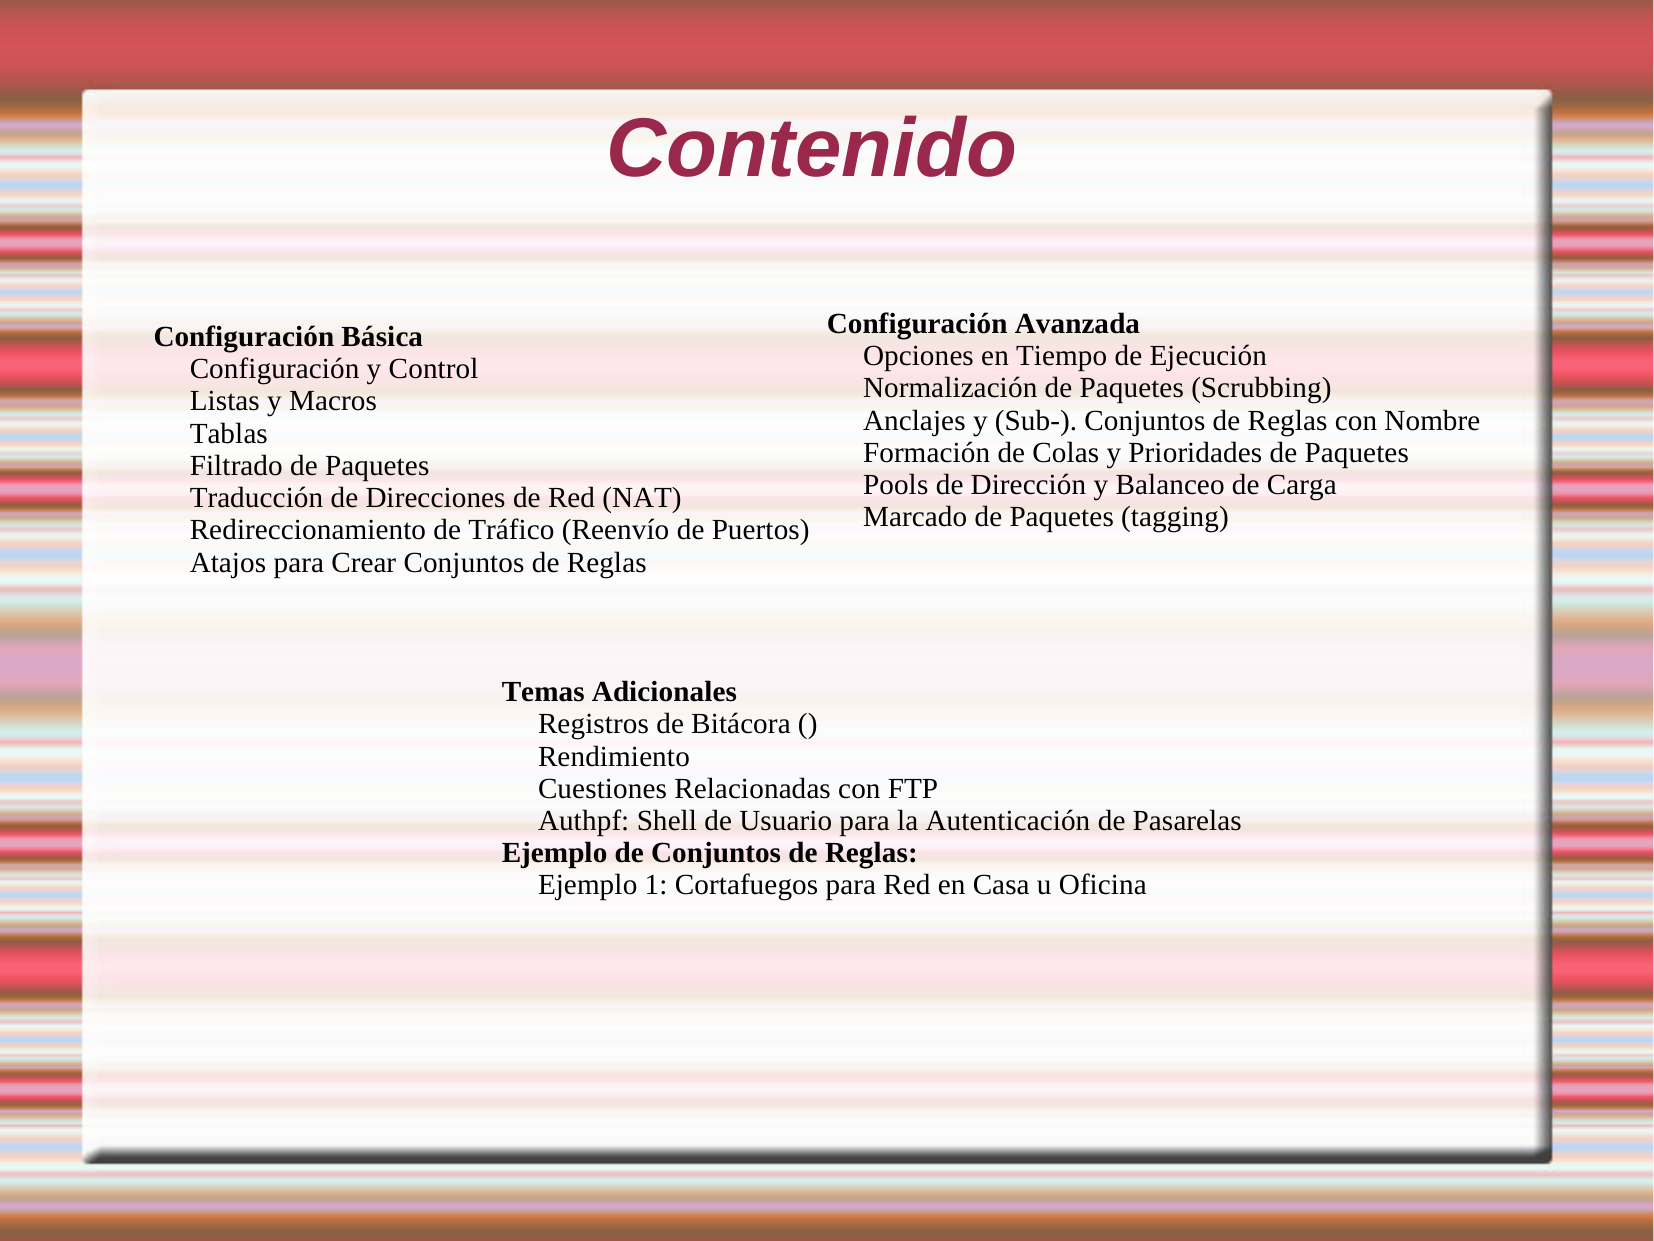

Contenido
Configuración Avanzada
 Opciones en Tiempo de Ejecución
 Normalización de Paquetes (Scrubbing)
 Anclajes y (Sub-). Conjuntos de Reglas con Nombre
 Formación de Colas y Prioridades de Paquetes
 Pools de Dirección y Balanceo de Carga
 Marcado de Paquetes (tagging)
# Configuración Básica
 Configuración y Control
 Listas y Macros
 Tablas
 Filtrado de Paquetes
 Traducción de Direcciones de Red (NAT)
 Redireccionamiento de Tráfico (Reenvío de Puertos)
 Atajos para Crear Conjuntos de Reglas
Temas Adicionales
 Registros de Bitácora ()
 Rendimiento
 Cuestiones Relacionadas con FTP
 Authpf: Shell de Usuario para la Autenticación de Pasarelas
Ejemplo de Conjuntos de Reglas:
 Ejemplo 1: Cortafuegos para Red en Casa u Oficina